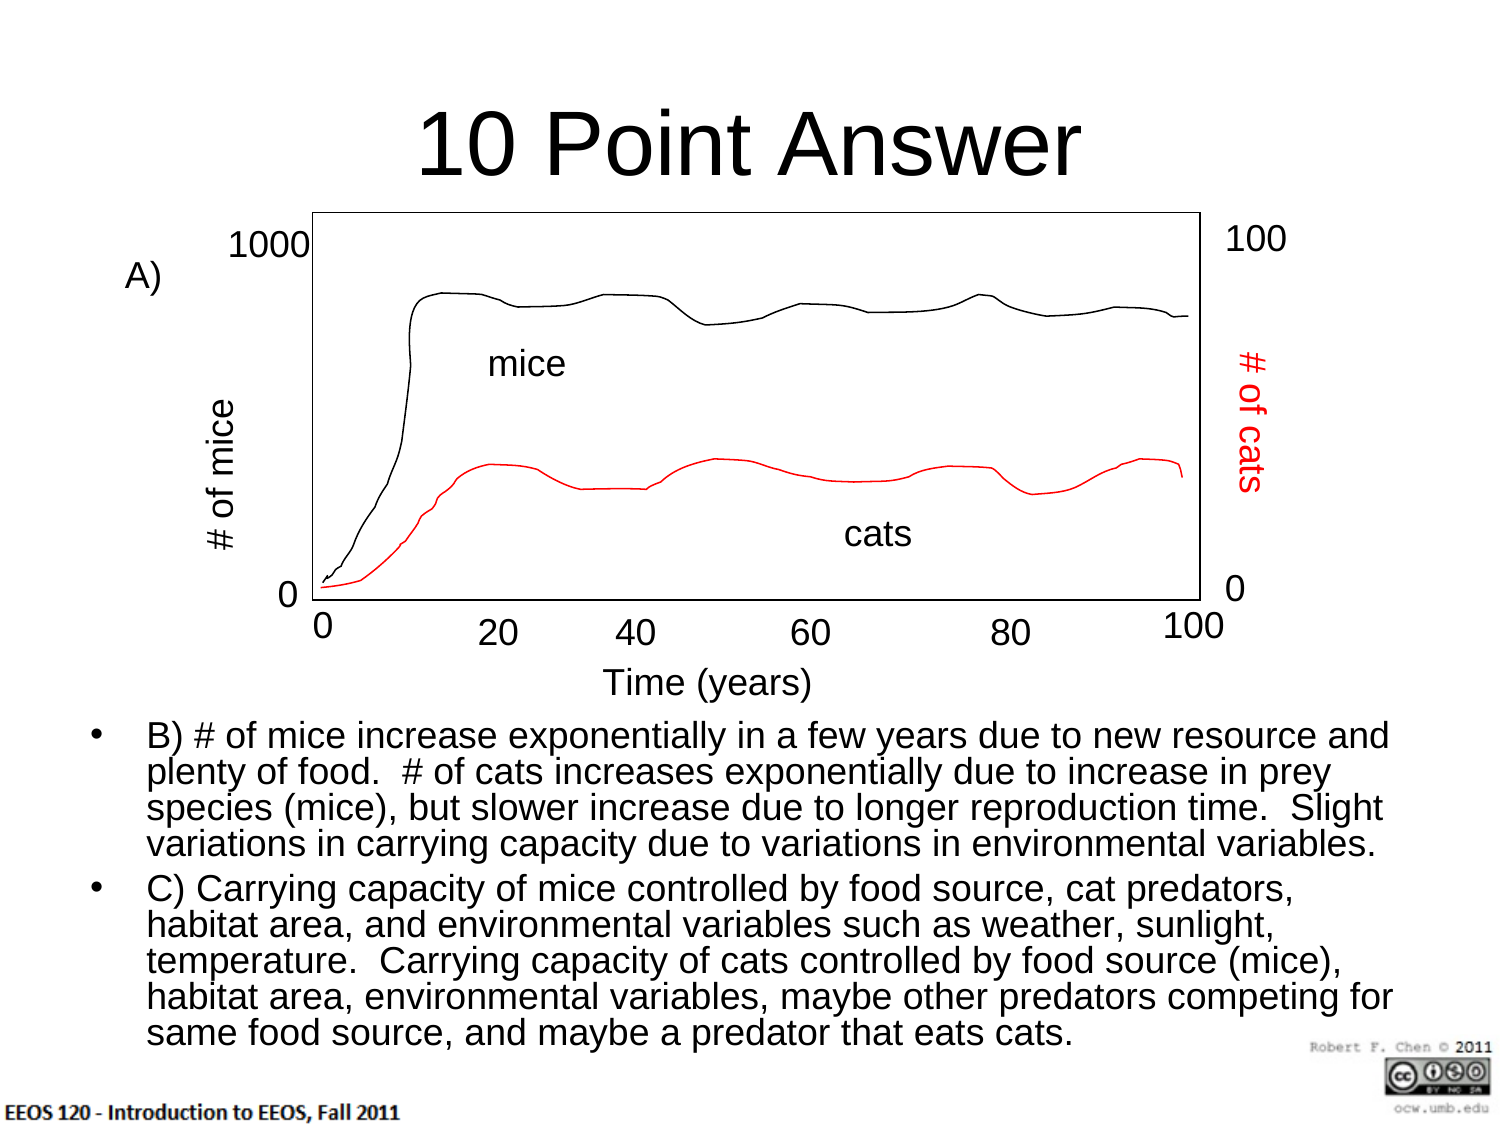

# 10 Point Answer
100
1000
A)
mice
# of cats
# of mice
cats
0
0
0
100
20
40
60
80
Time (years)
B) # of mice increase exponentially in a few years due to new resource and plenty of food. # of cats increases exponentially due to increase in prey species (mice), but slower increase due to longer reproduction time. Slight variations in carrying capacity due to variations in environmental variables.
C) Carrying capacity of mice controlled by food source, cat predators, habitat area, and environmental variables such as weather, sunlight, temperature. Carrying capacity of cats controlled by food source (mice), habitat area, environmental variables, maybe other predators competing for same food source, and maybe a predator that eats cats.